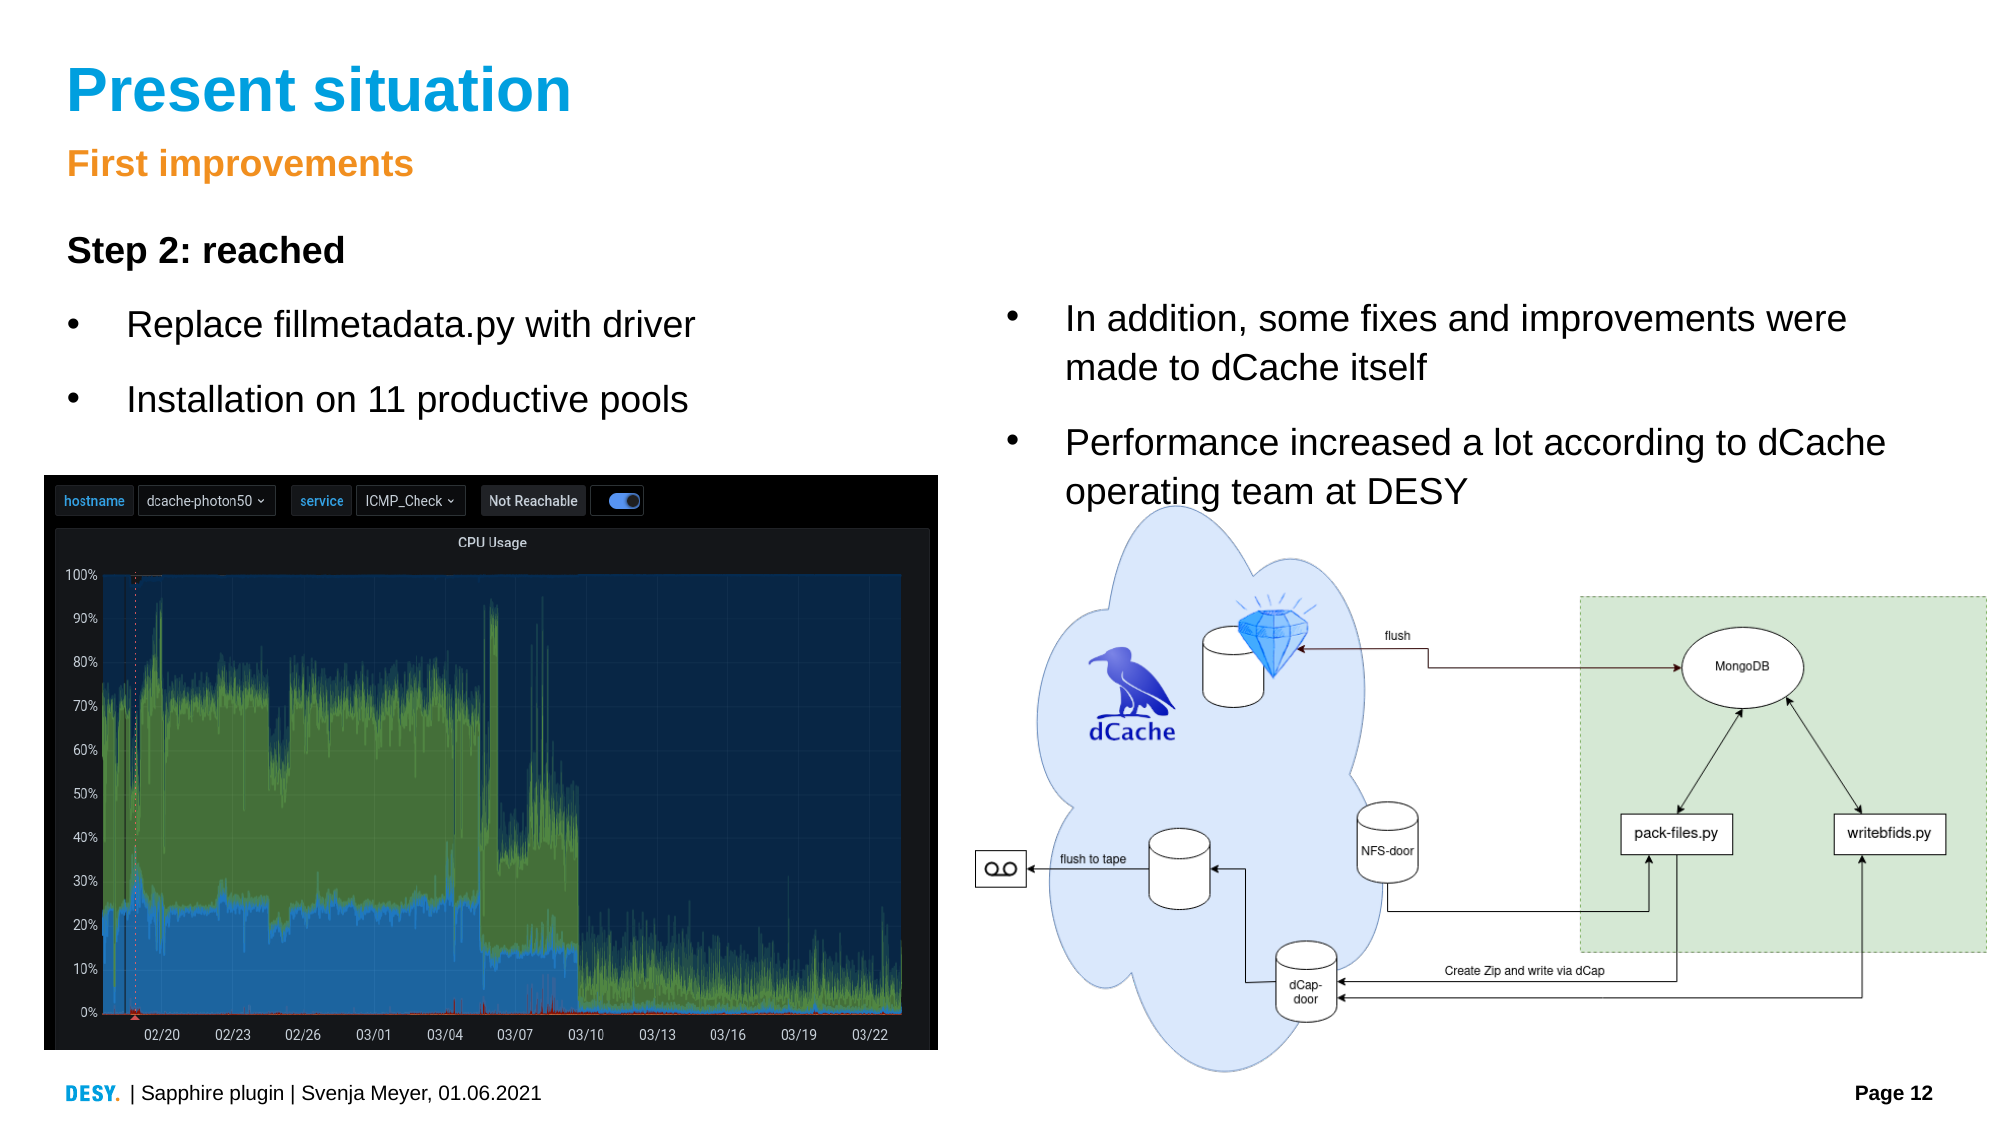

# Present situation
First improvements
In addition, some fixes and improvements were made to dCache itself
Performance increased a lot according to dCache operating team at DESY
Step 2: reached
Replace fillmetadata.py with driver
Installation on 11 productive pools
| Sapphire plugin | Svenja Meyer, 01.06.2021